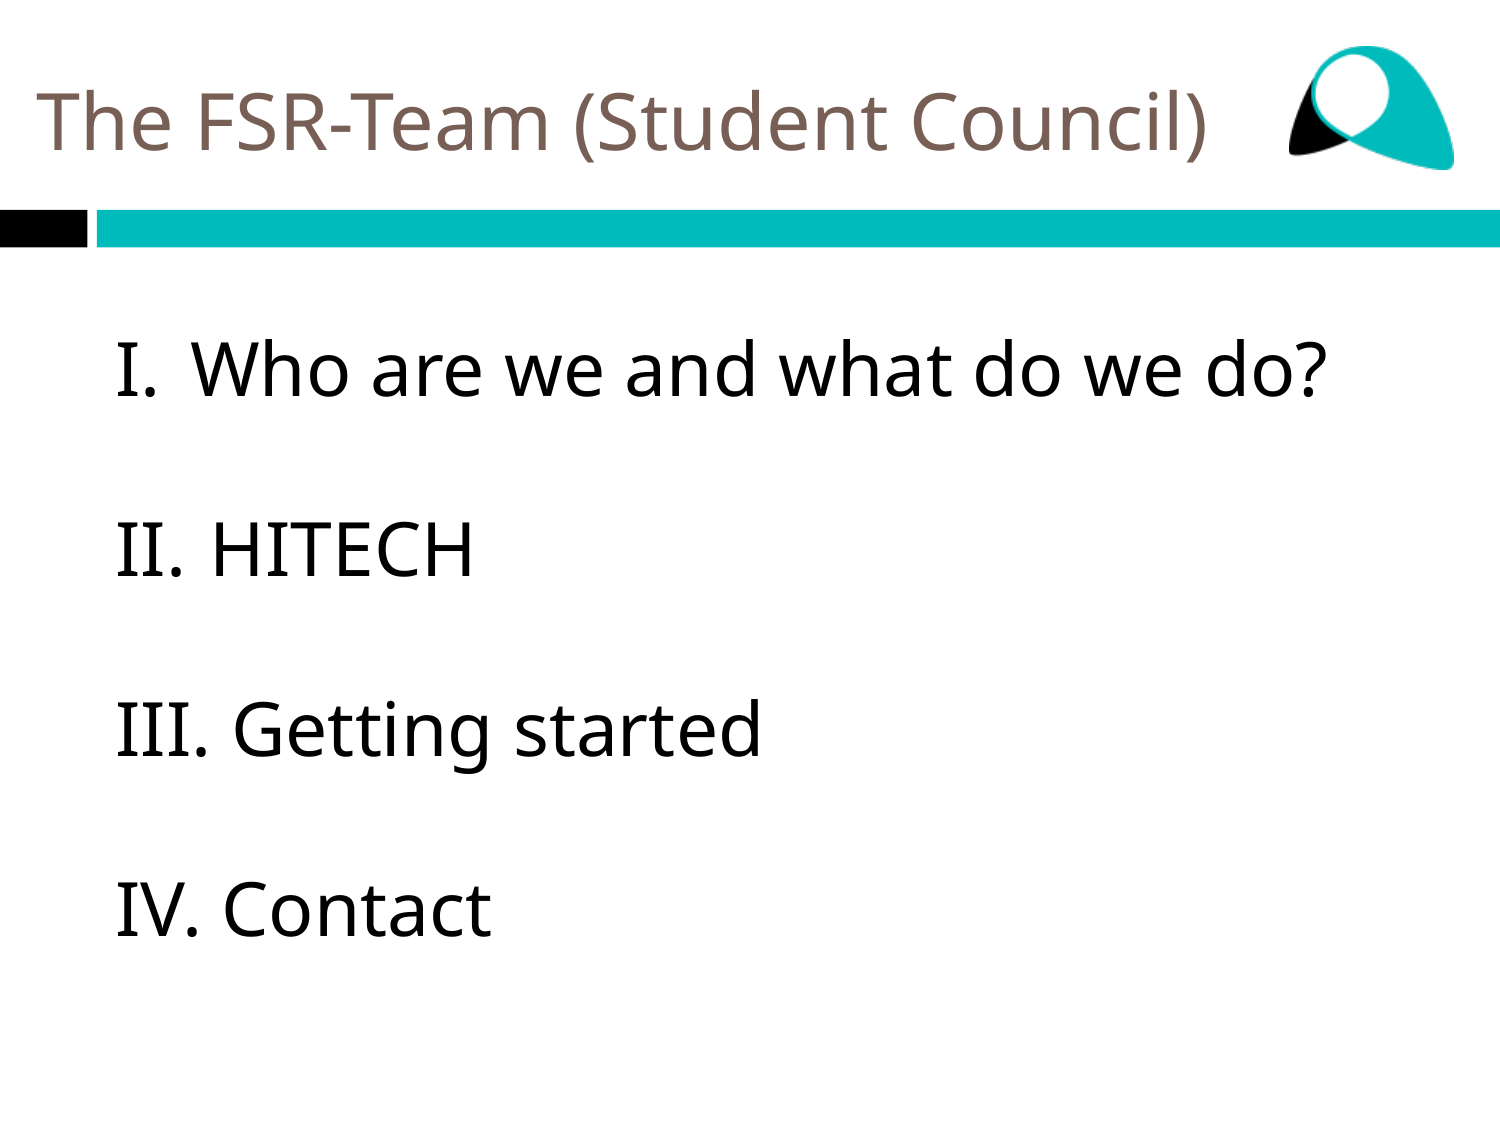

The FSR-Team (Student Council)
Who are we and what do we do?
 HITECH
 Getting started
 Contact